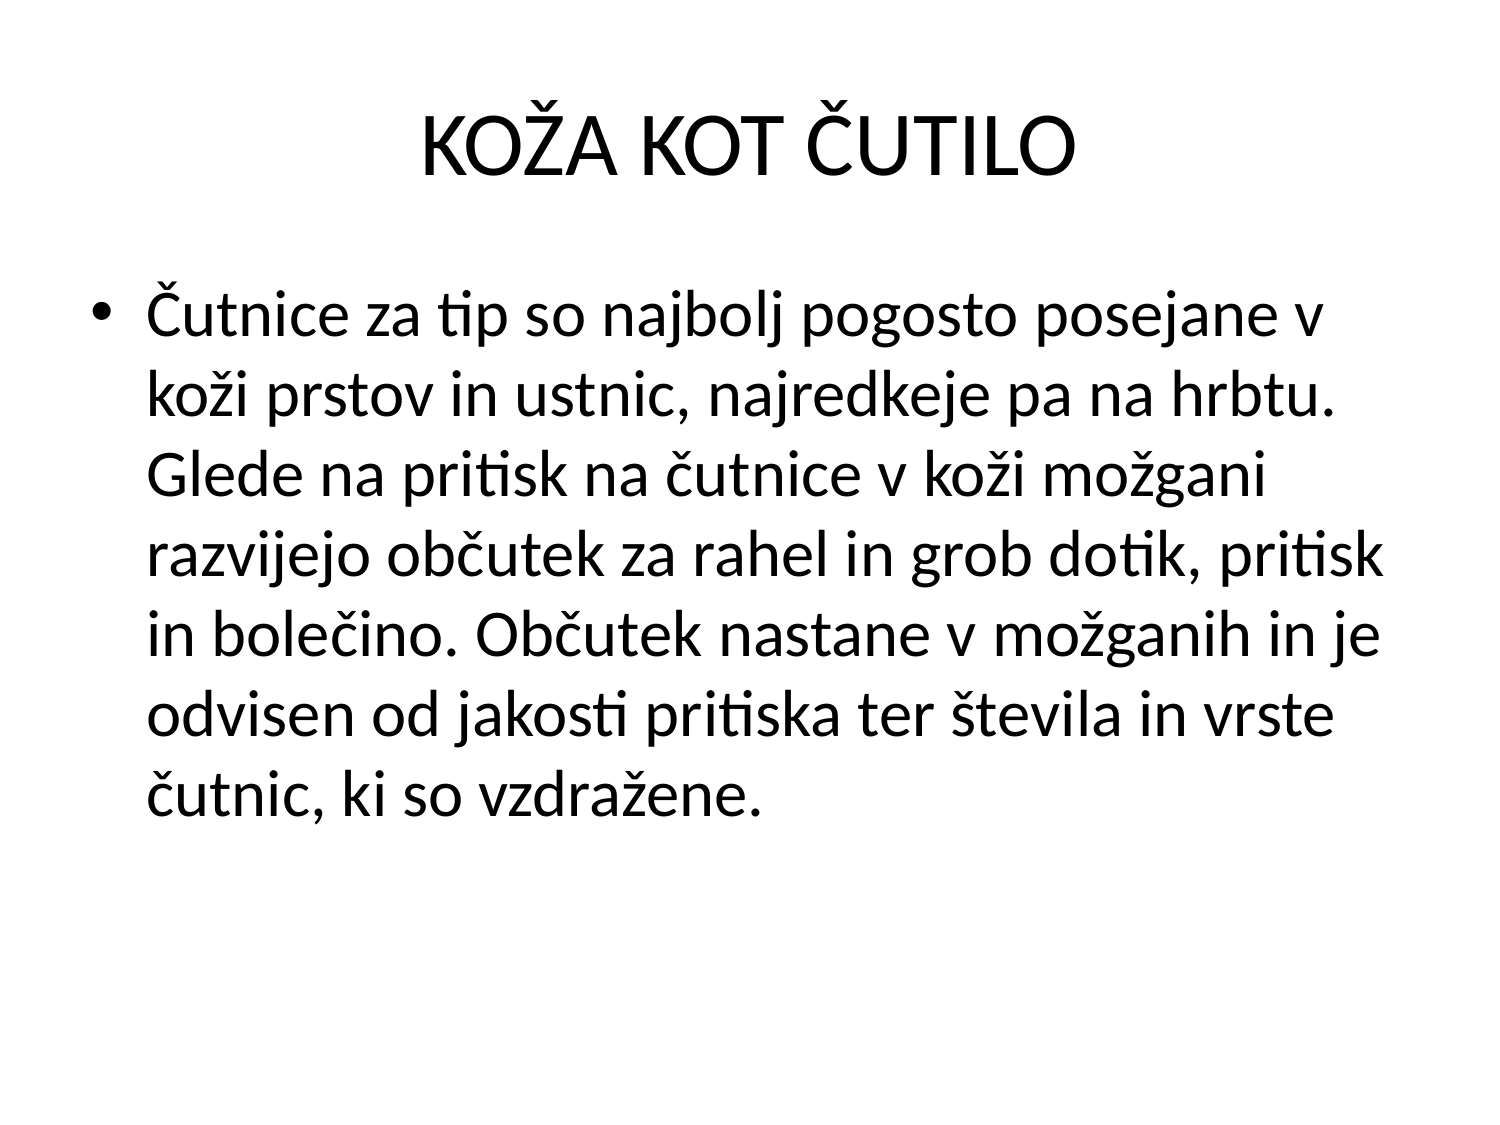

# KOŽA KOT ČUTILO
Čutnice za tip so najbolj pogosto posejane v koži prstov in ustnic, najredkeje pa na hrbtu. Glede na pritisk na čutnice v koži možgani razvijejo občutek za rahel in grob dotik, pritisk in bolečino. Občutek nastane v možganih in je odvisen od jakosti pritiska ter števila in vrste čutnic, ki so vzdražene.